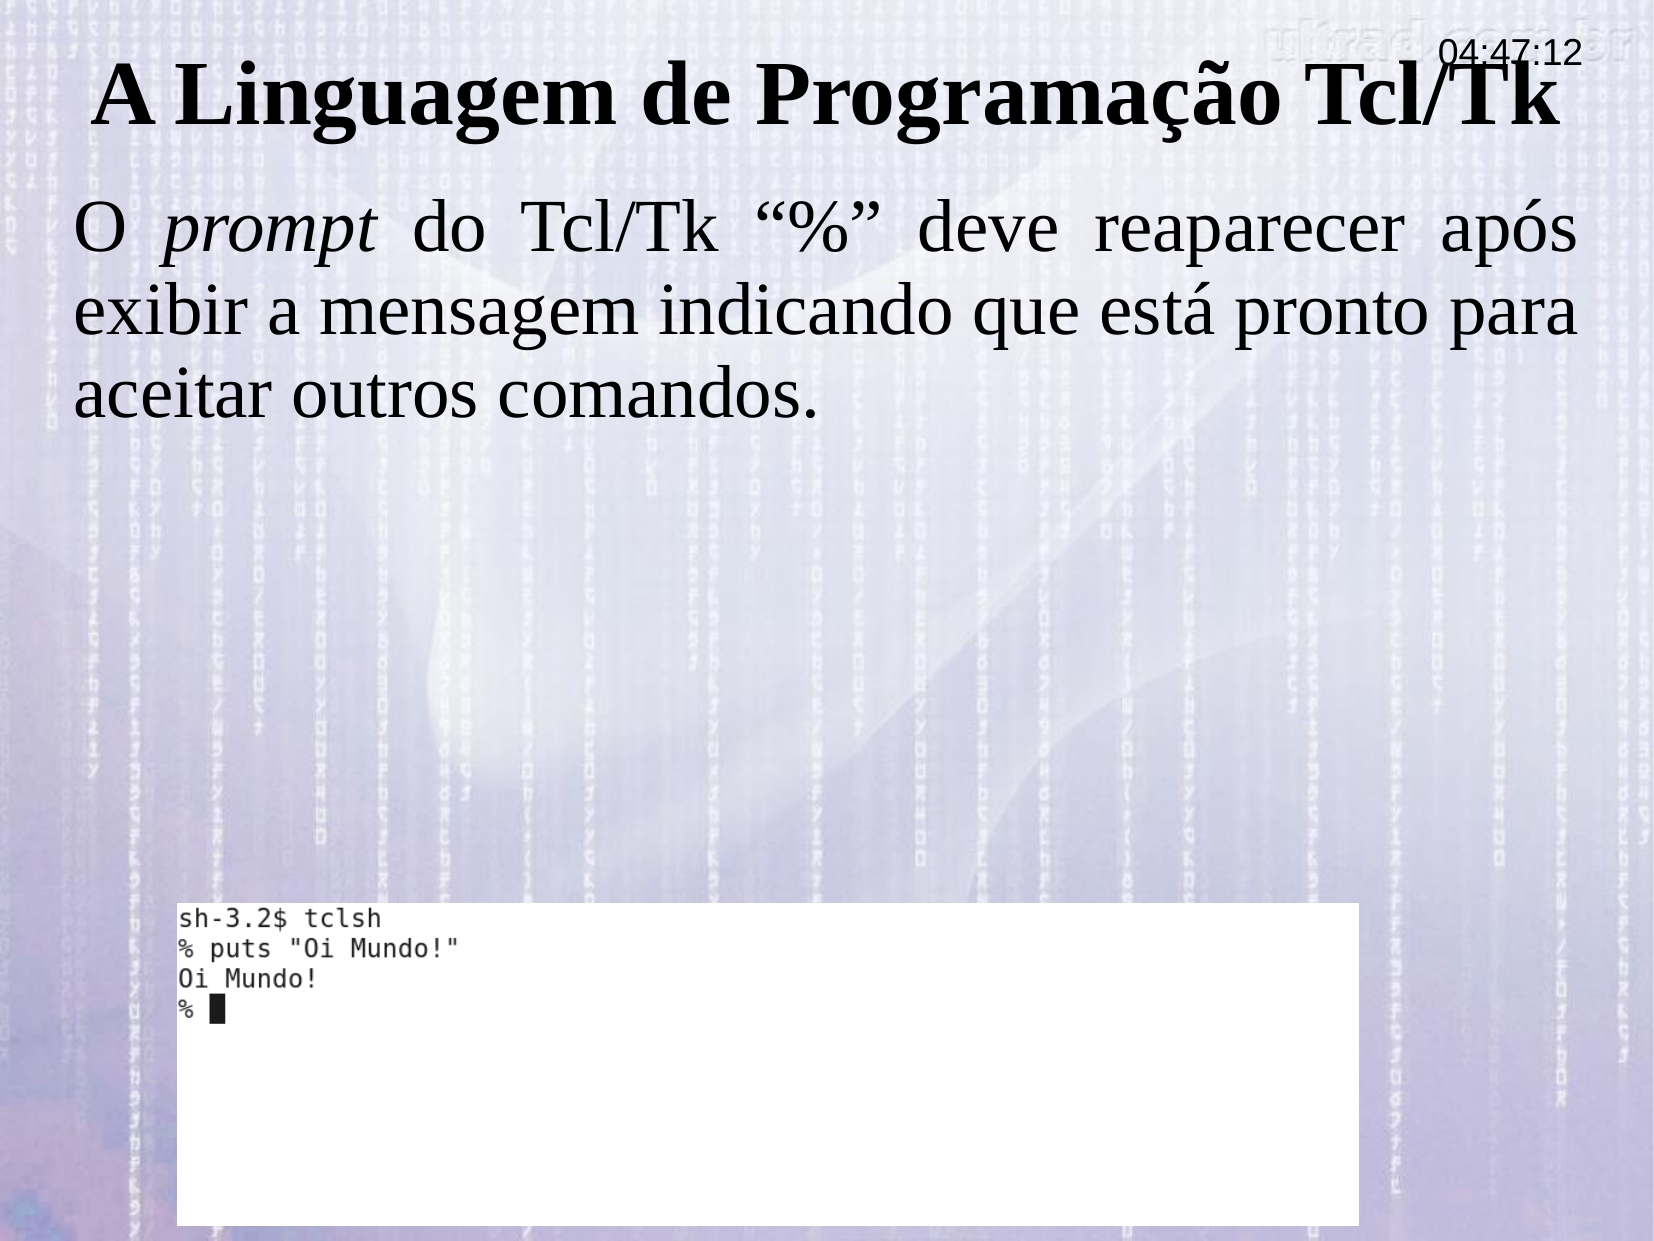

02:09:46
A Linguagem de Programação Tcl/Tk
O prompt do Tcl/Tk “%” deve reaparecer após exibir a mensagem indicando que está pronto para aceitar outros comandos.